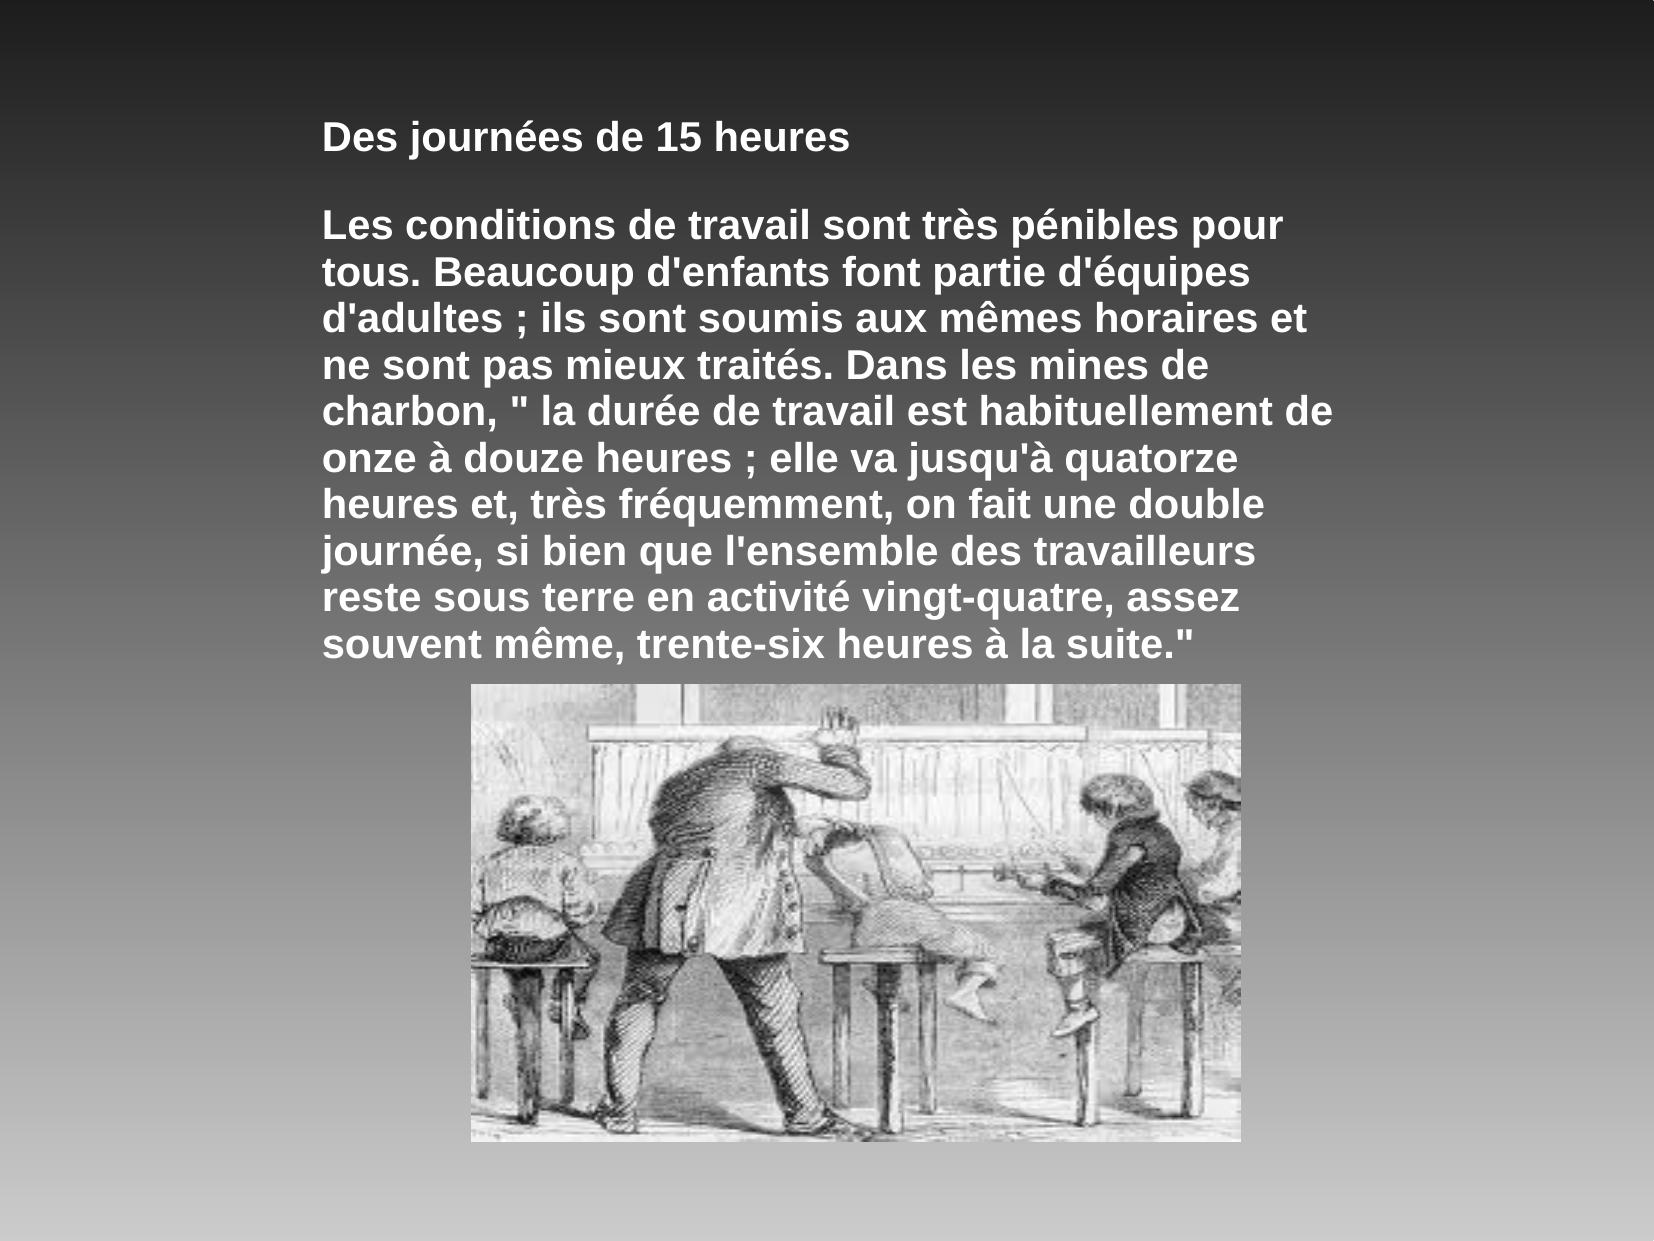

Des journées de 15 heures
Les conditions de travail sont très pénibles pour tous. Beaucoup d'enfants font partie d'équipes d'adultes ; ils sont soumis aux mêmes horaires et ne sont pas mieux traités. Dans les mines de charbon, " la durée de travail est habituellement de onze à douze heures ; elle va jusqu'à quatorze heures et, très fréquemment, on fait une double journée, si bien que l'ensemble des travailleurs reste sous terre en activité vingt-quatre, assez souvent même, trente-six heures à la suite."